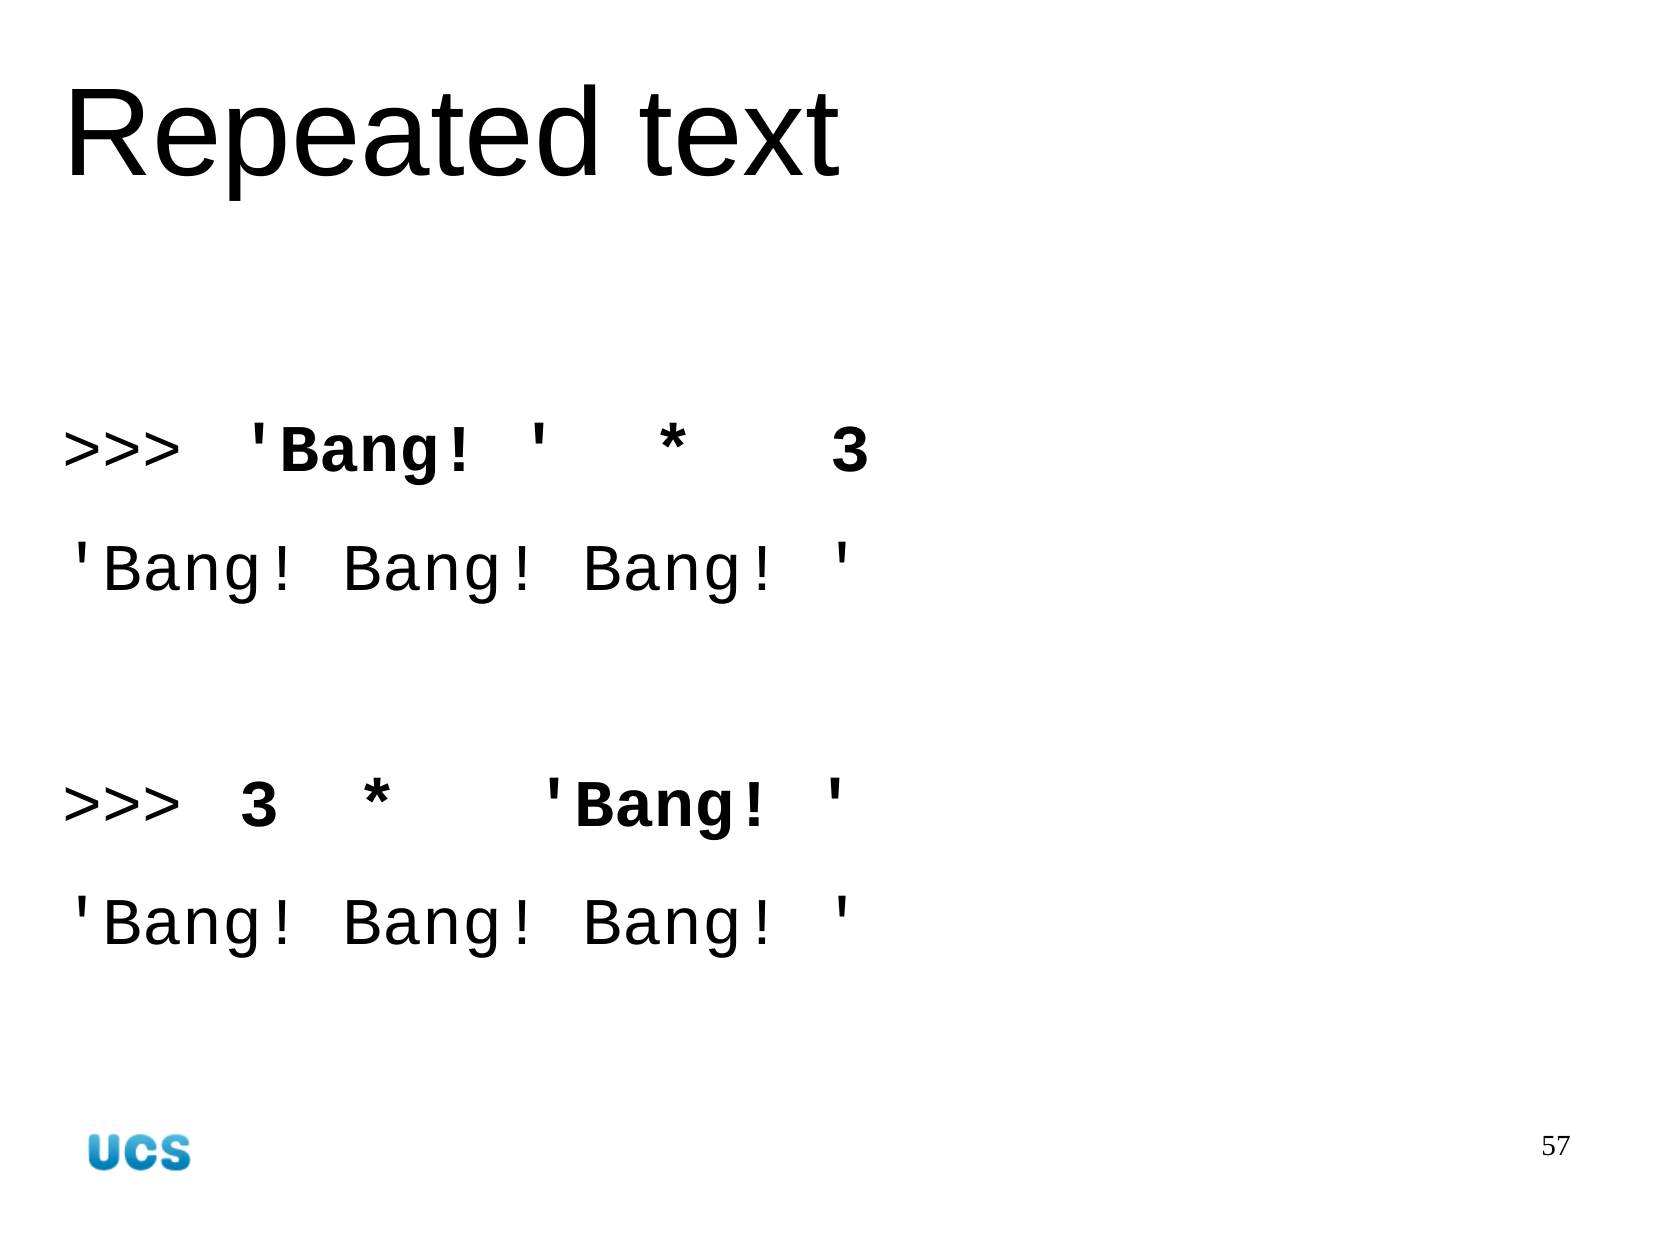

Repeated text
>>>
'Bang! '
*
3
'Bang! Bang! Bang! '
>>>
3
*
'Bang! '
'Bang! Bang! Bang! '
57